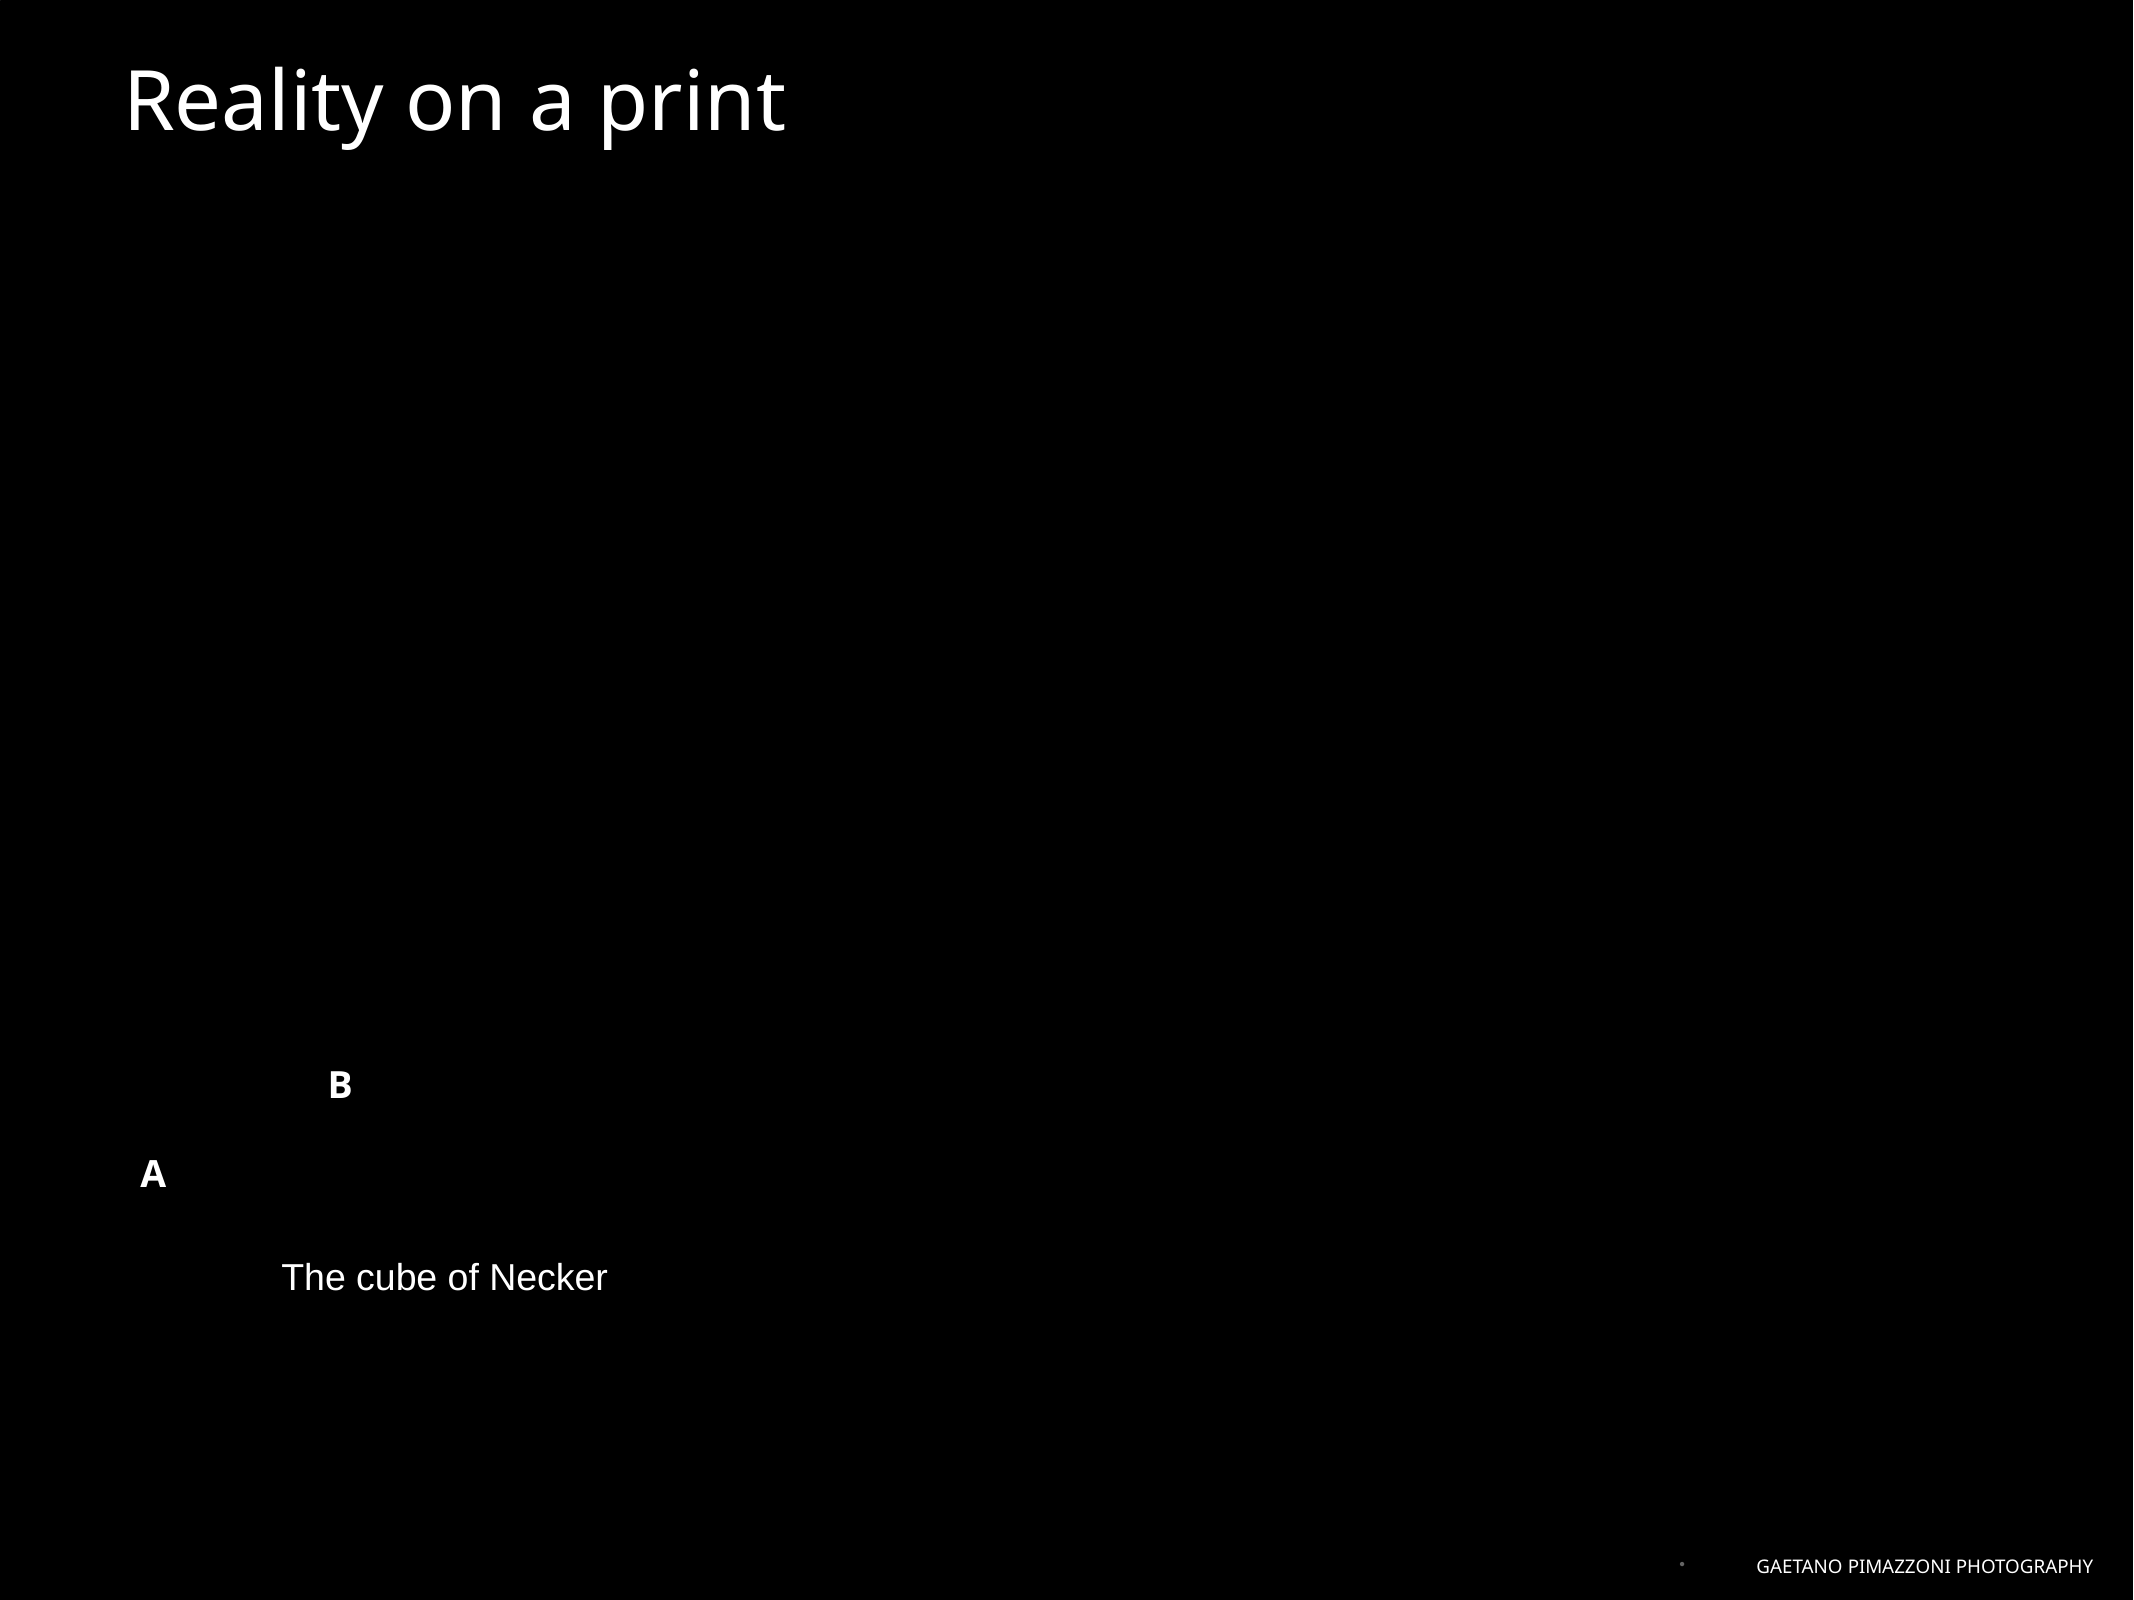

# Reality on a print
But what we see, does it exist or do we create it?
Some studies say that we create our visual experience, that we create what we see.
The problem to see in three dimensions.
Our eyes see in two dimension, and our brain is able to create (with some “rules”) a three dimensional world. But every two dimensional image has an infinity of possible three dimensional interpretations.
B
A
The cube of Necker
GAETANO PIMAZZONI PHOTOGRAPHY